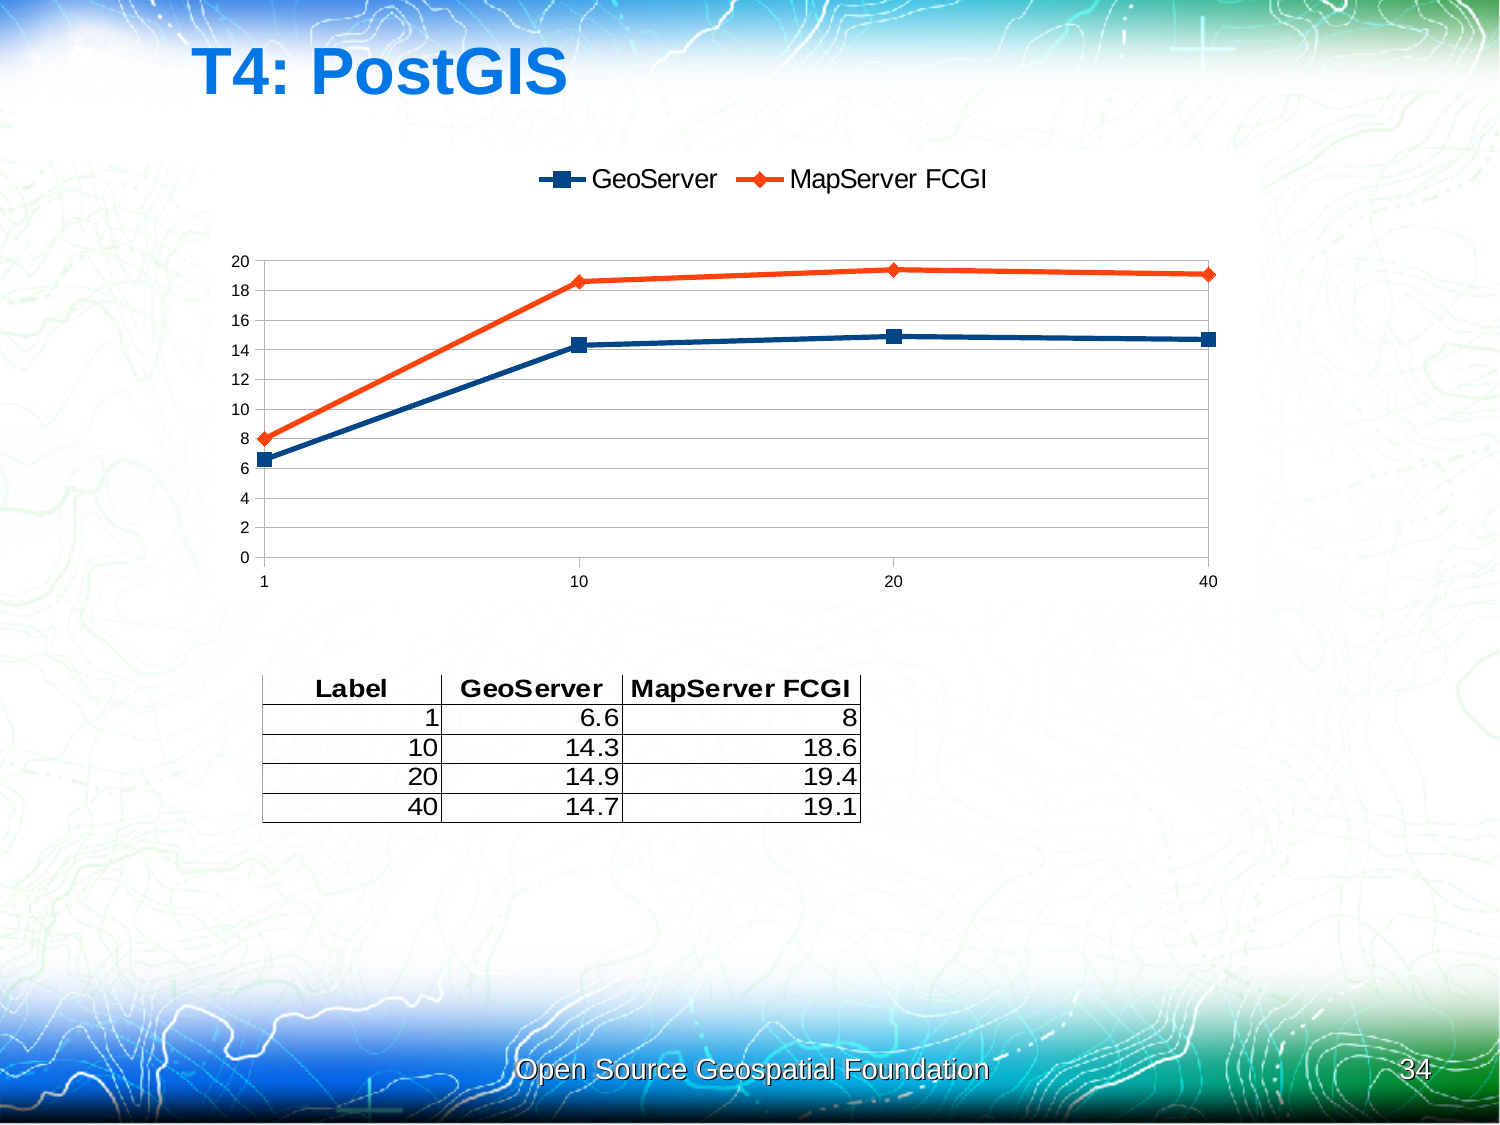

# T4: PostGIS
### Chart
| Category | GeoServer | MapServer FCGI |
|---|---|---|
| 1 | 6.6 | 8.0 |
| 10 | 14.3 | 18.6 |
| 20 | 14.9 | 19.4 |
| 40 | 14.7 | 19.1 |Open Source Geospatial Foundation
34